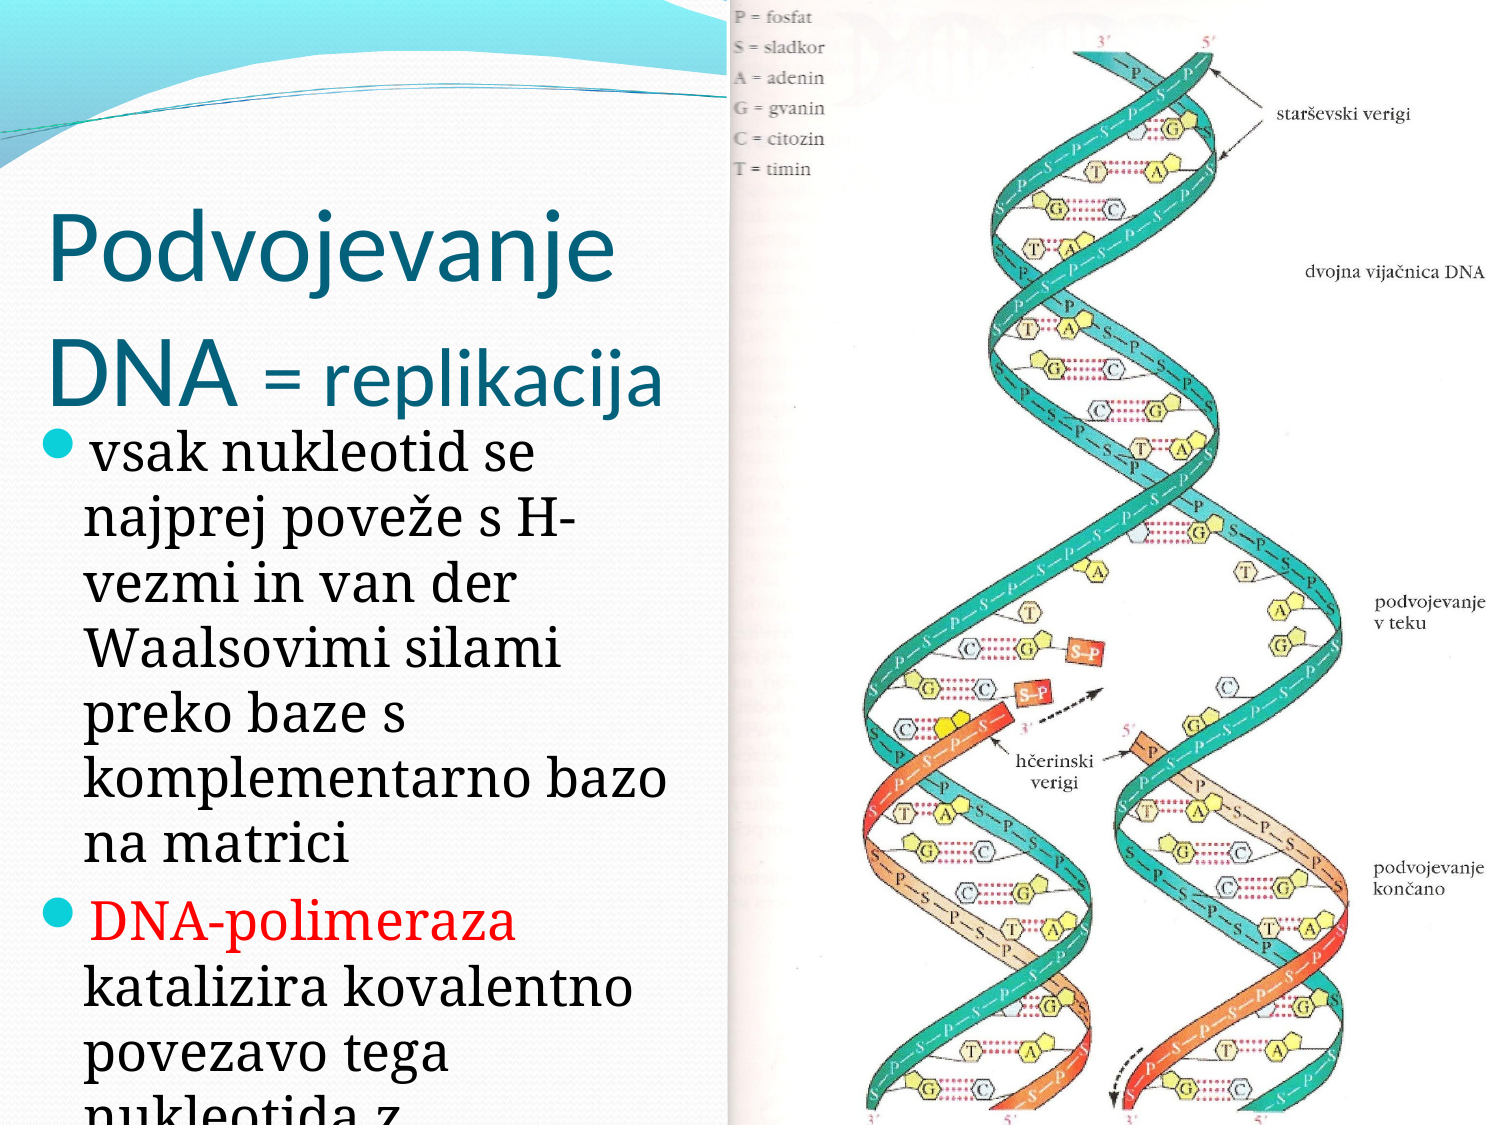

# Podvojevanje DNA = replikacija
vsak nukleotid se najprej poveže s H-vezmi in van der Waalsovimi silami preko baze s komplementarno bazo na matrici
DNA-polimeraza katalizira kovalentno povezavo tega nukleotida z nukleotidom na rastoči verigi